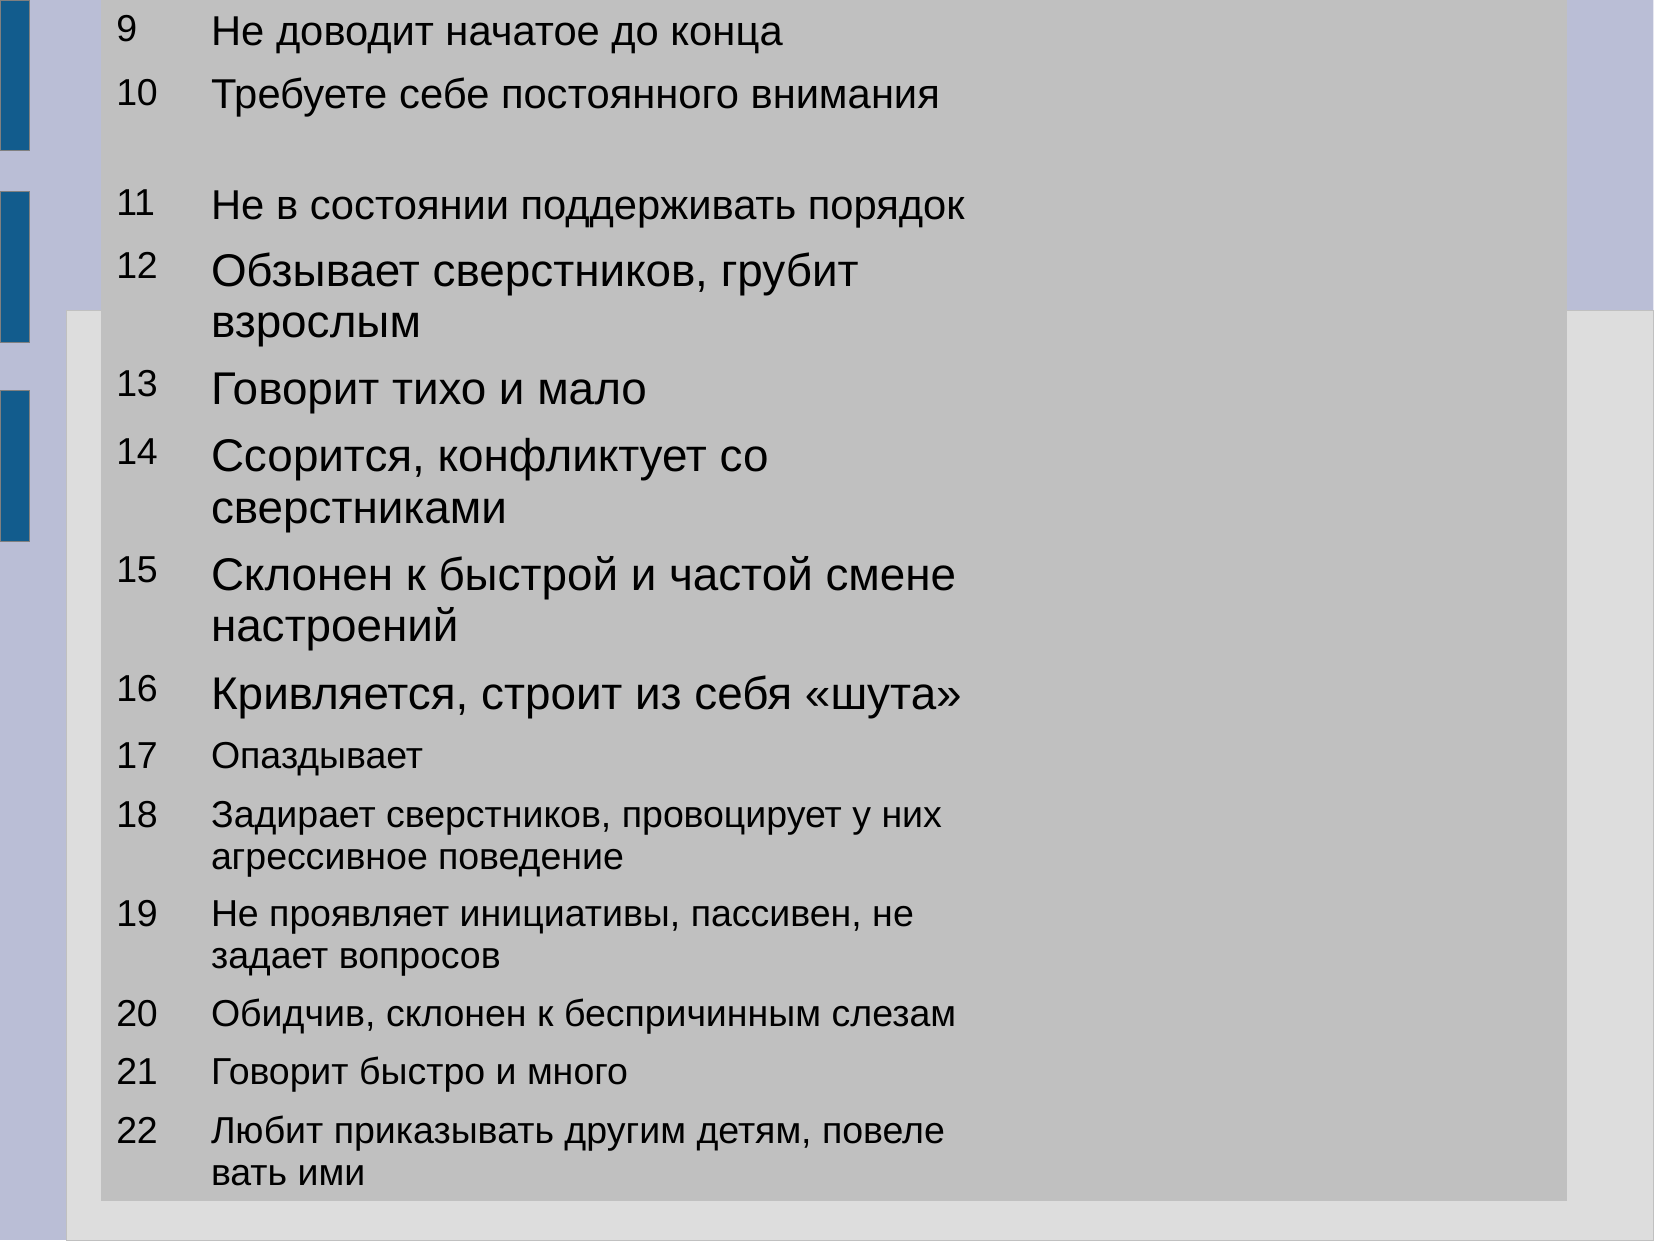

| 9 | Не доводит начатое до конца | | |
| --- | --- | --- | --- |
| 10 | Требуете себе постоянного внимания | | |
| 11 | Не в состоянии поддерживать порядок | | |
| 12 | Обзывает сверстников, грубит взрослым | | |
| 13 | Говорит тихо и мало | | |
| 14 | Ссорится, конфликтует со сверстниками | | |
| 15 | Склонен к быстрой и частой смене настроений | | |
| 16 | Кривляется, строит из себя «шута» | | |
| 17 | Опаздывает | | |
| 18 | Задирает сверстников, провоцирует у них агрессивное поведение | | |
| 19 | Не проявляет инициативы, пассивен, не задает вопросов | | |
| 20 | Обидчив, склонен к беспричинным слезам | | |
| 21 | Говорит быстро и много | | |
| 22 | Любит приказывать другим детям, повеле­вать ими | | |
#